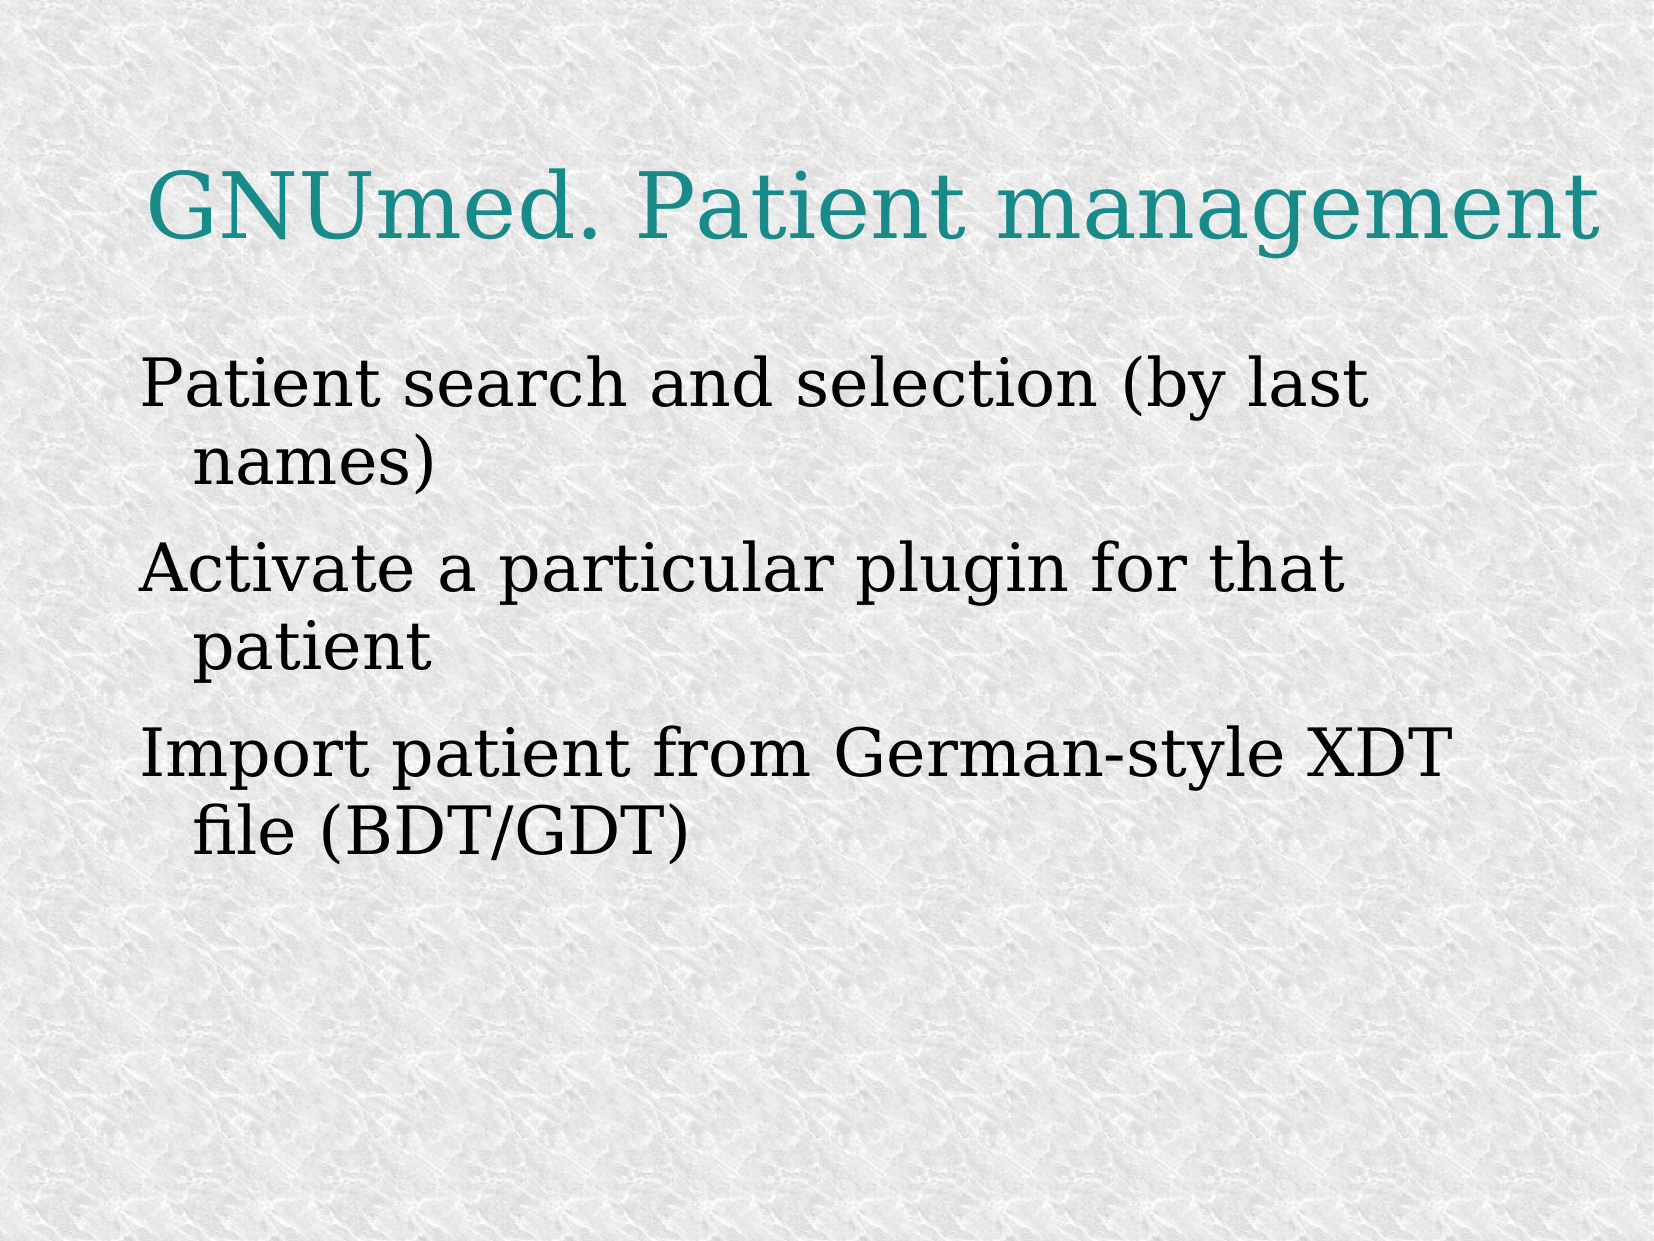

# GNUmed. Patient management
Patient search and selection (by last names)
Activate a particular plugin for that patient
Import patient from German-style XDT file (BDT/GDT)